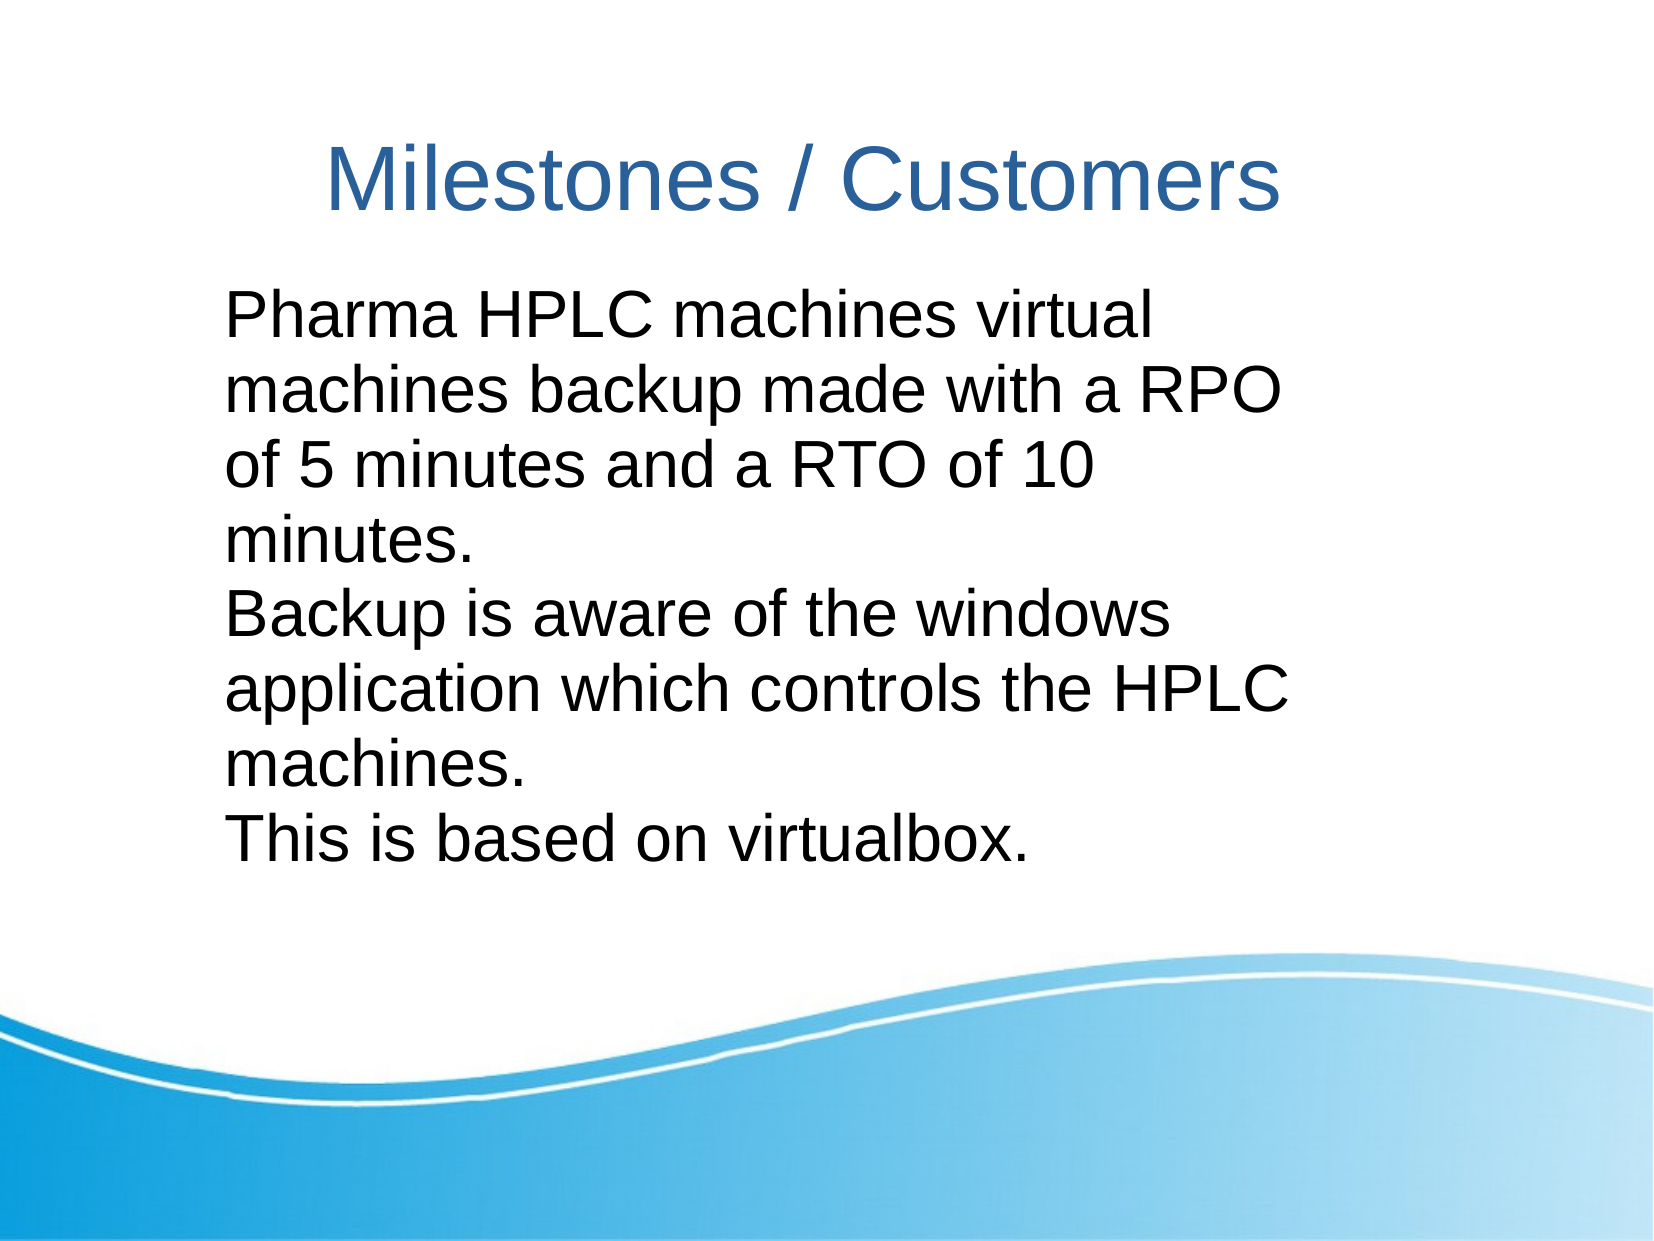

# Milestones / Customers
Pharma HPLC machines virtual machines backup made with a RPO of 5 minutes and a RTO of 10 minutes.
Backup is aware of the windows application which controls the HPLC machines.
This is based on virtualbox.